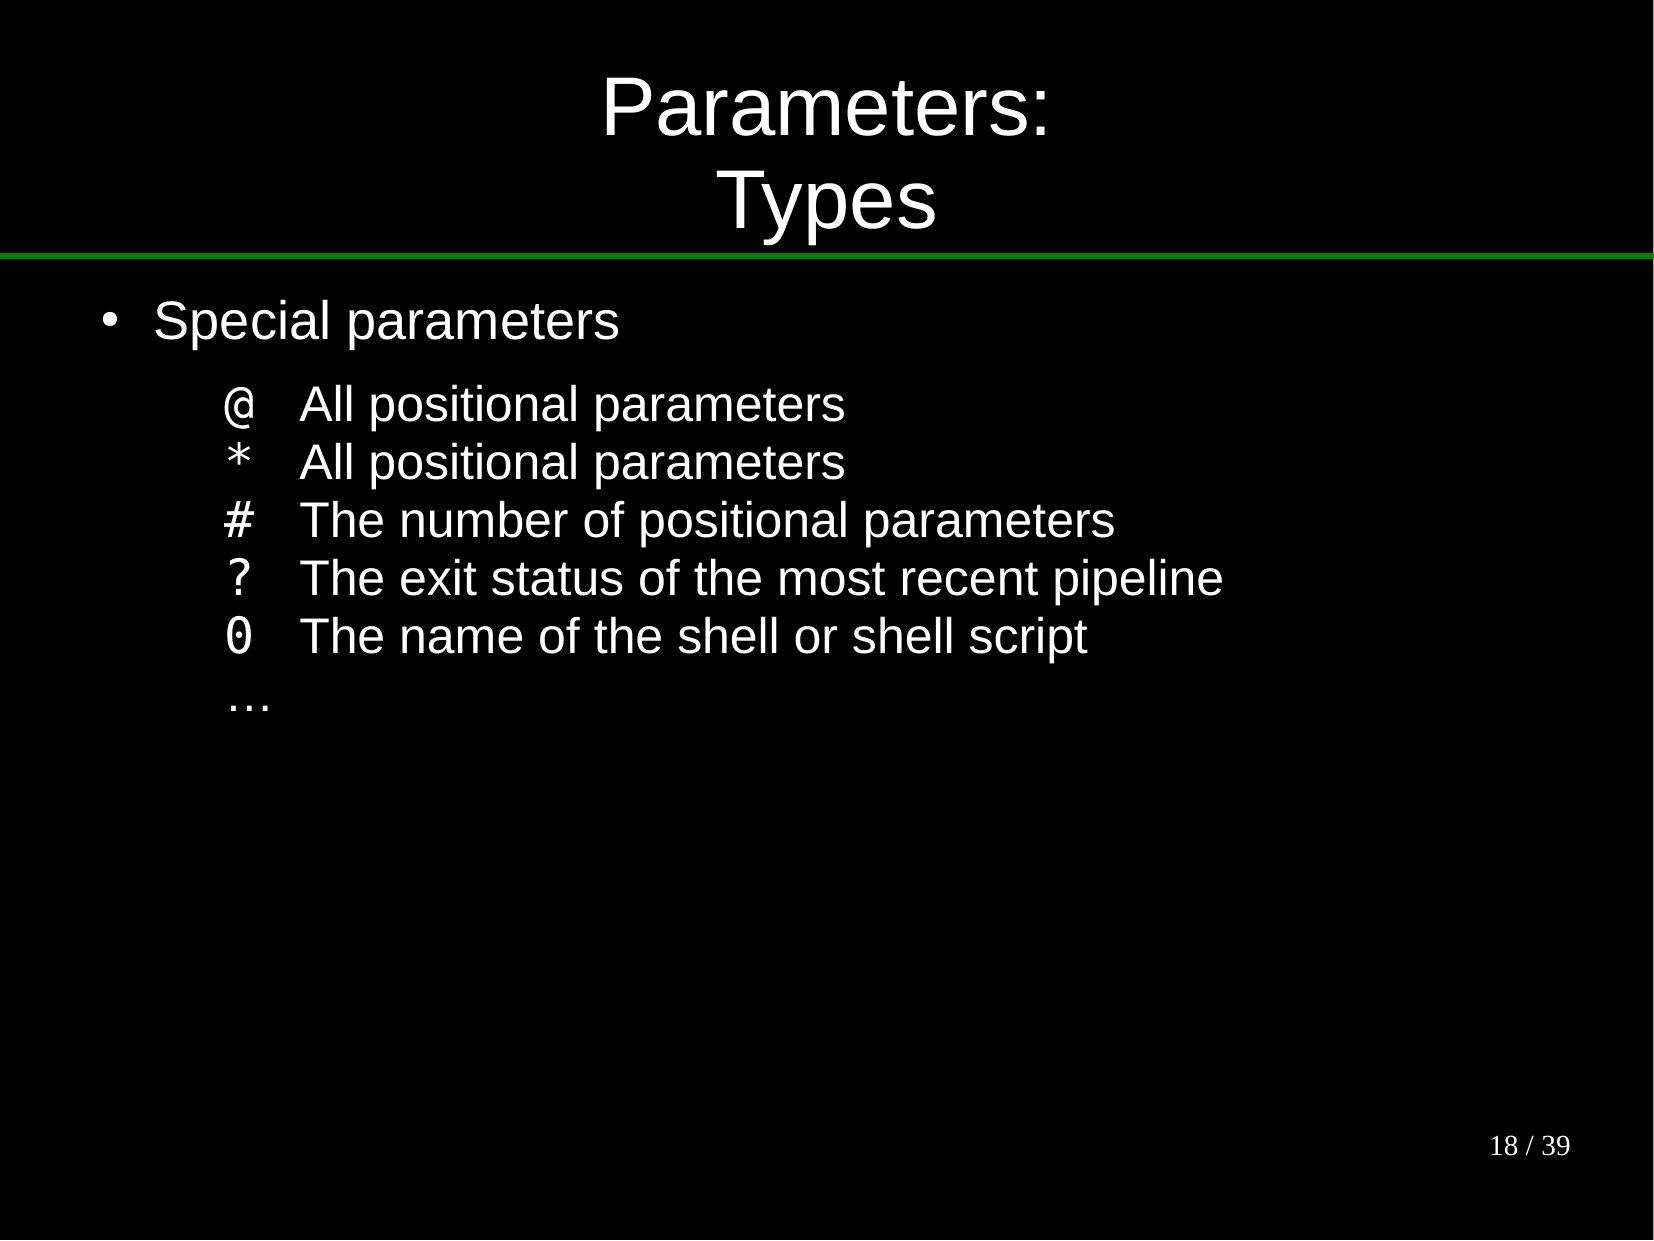

# Parameters: Types
Special parameters
@	All positional parameters
*	All positional parameters
#	The number of positional parameters
?	The exit status of the most recent pipeline
0	The name of the shell or shell script
…
18